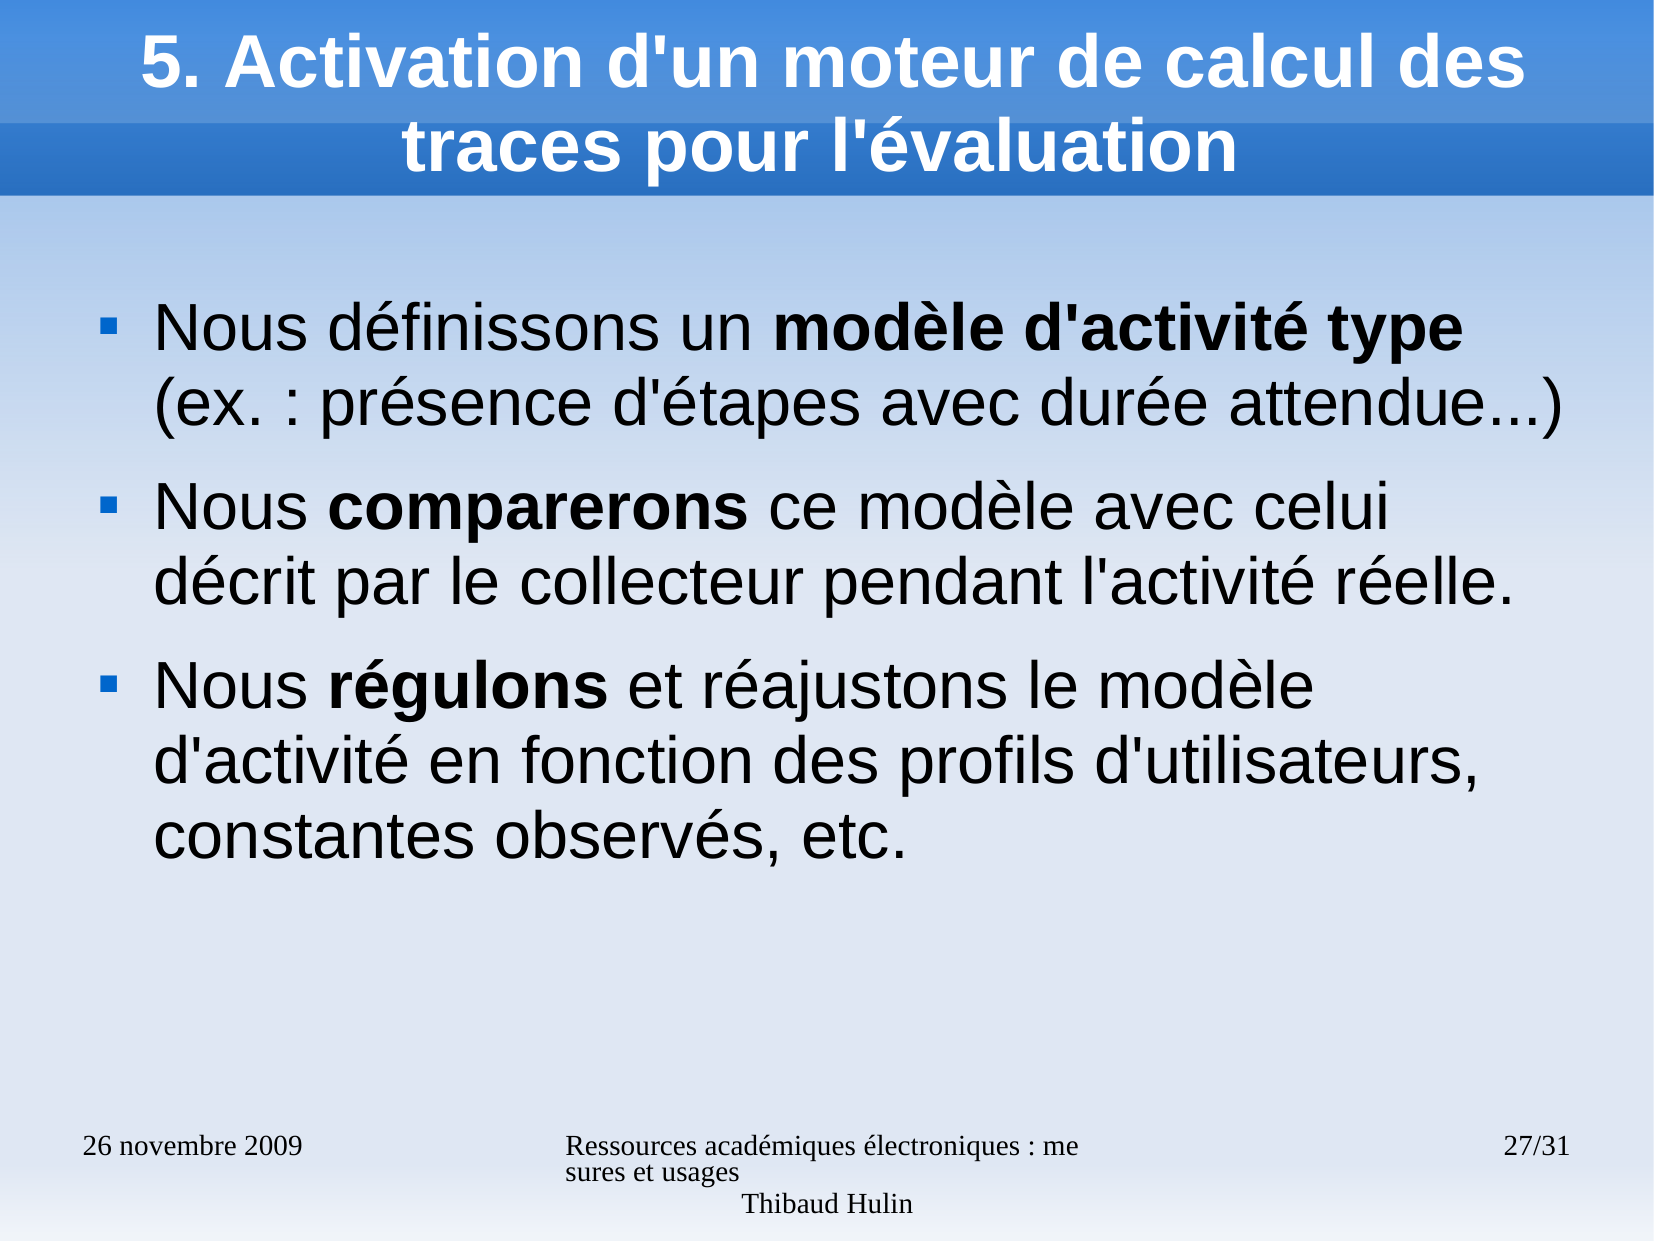

# 5. Activation d'un moteur de calcul des traces pour l'évaluation
Nous définissons un modèle d'activité type (ex. : présence d'étapes avec durée attendue...)
Nous comparerons ce modèle avec celui décrit par le collecteur pendant l'activité réelle.
Nous régulons et réajustons le modèle d'activité en fonction des profils d'utilisateurs, constantes observés, etc.
26 novembre 2009
Ressources académiques électroniques : mesures et usages
27